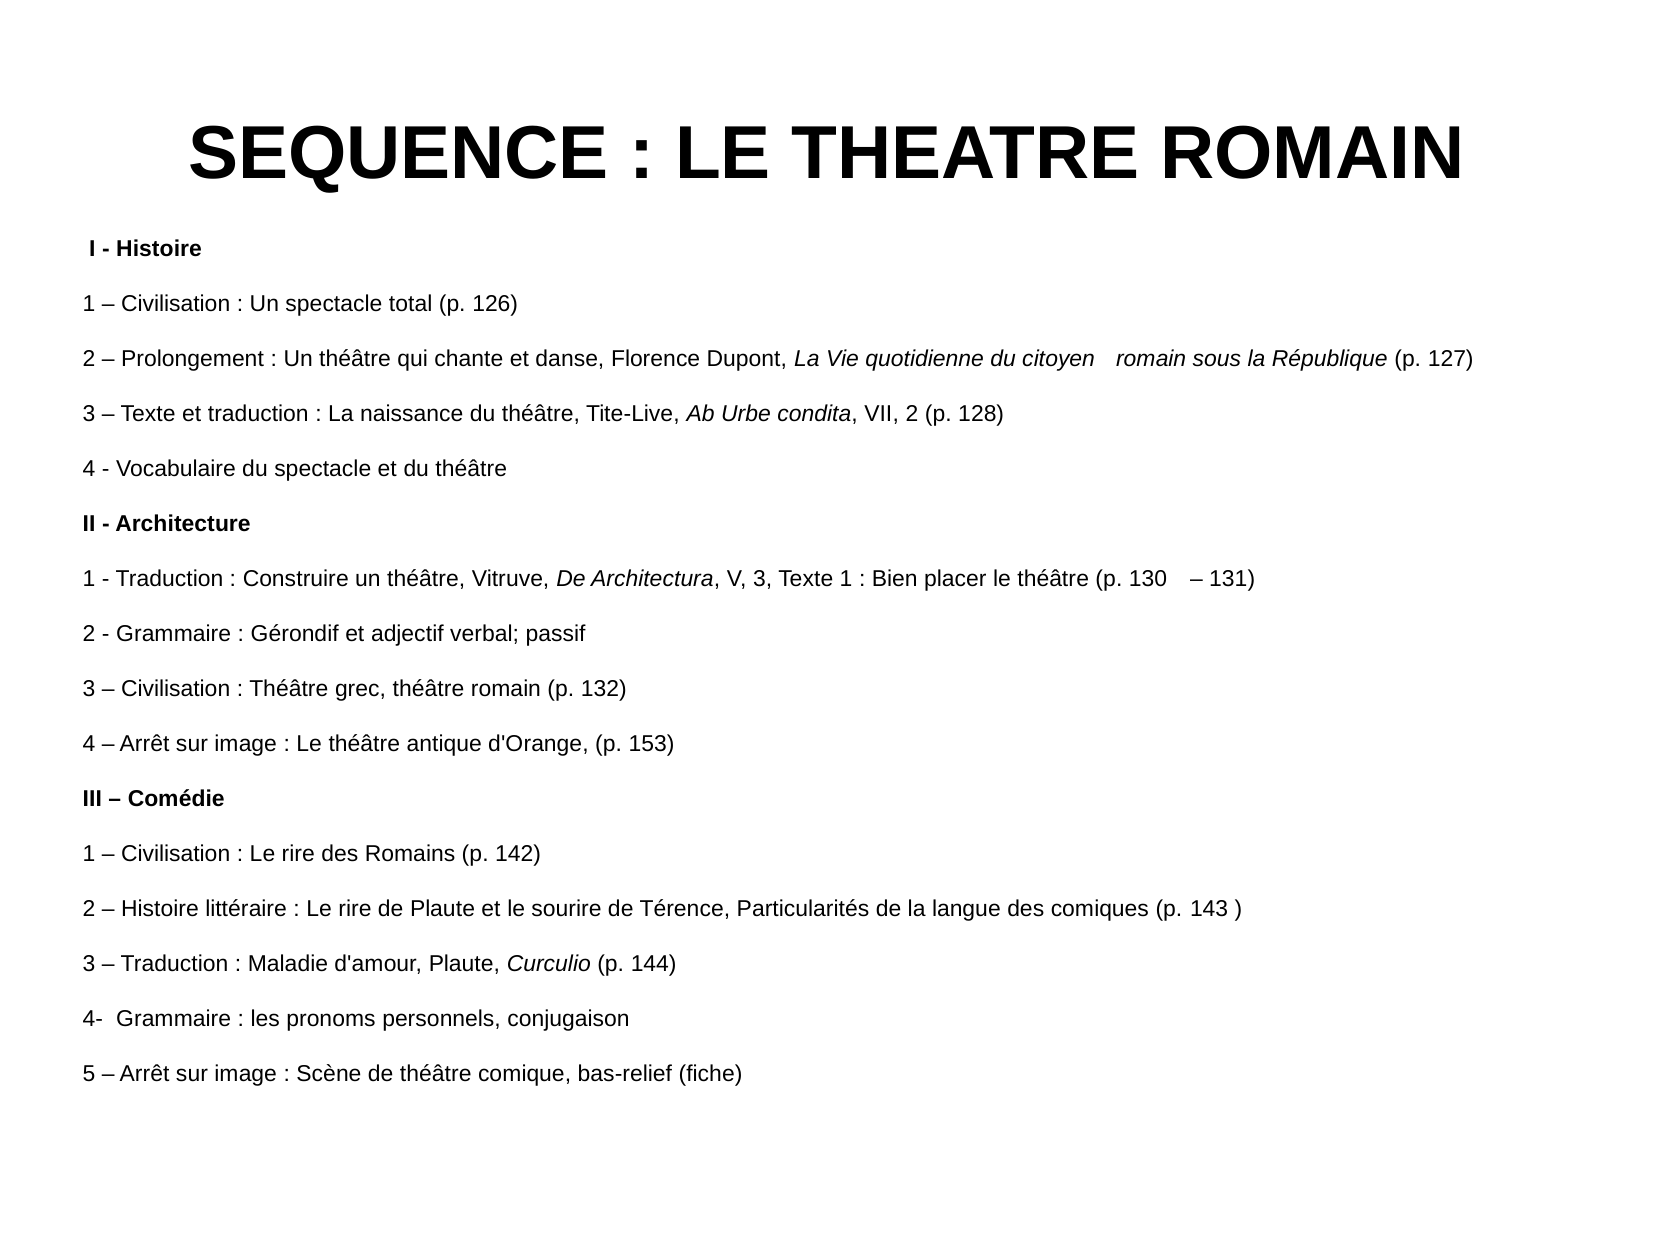

# SEQUENCE : LE THEATRE ROMAIN
 I - Histoire
1 – Civilisation : Un spectacle total (p. 126)
2 – Prolongement : Un théâtre qui chante et danse, Florence Dupont, La Vie quotidienne du citoyen 	romain sous la République (p. 127)
3 – Texte et traduction : La naissance du théâtre, Tite-Live, Ab Urbe condita, VII, 2 (p. 128)
4 - Vocabulaire du spectacle et du théâtre
II - Architecture
1 - Traduction : Construire un théâtre, Vitruve, De Architectura, V, 3, Texte 1 : Bien placer le théâtre (p. 130 	– 131)
2 - Grammaire : Gérondif et adjectif verbal; passif
3 – Civilisation : Théâtre grec, théâtre romain (p. 132)
4 – Arrêt sur image : Le théâtre antique d'Orange, (p. 153)
III – Comédie
1 – Civilisation : Le rire des Romains (p. 142)
2 – Histoire littéraire : Le rire de Plaute et le sourire de Térence, Particularités de la langue des comiques (p. 	143 )
3 – Traduction : Maladie d'amour, Plaute, Curculio (p. 144)
4- Grammaire : les pronoms personnels, conjugaison
5 – Arrêt sur image : Scène de théâtre comique, bas-relief (fiche)